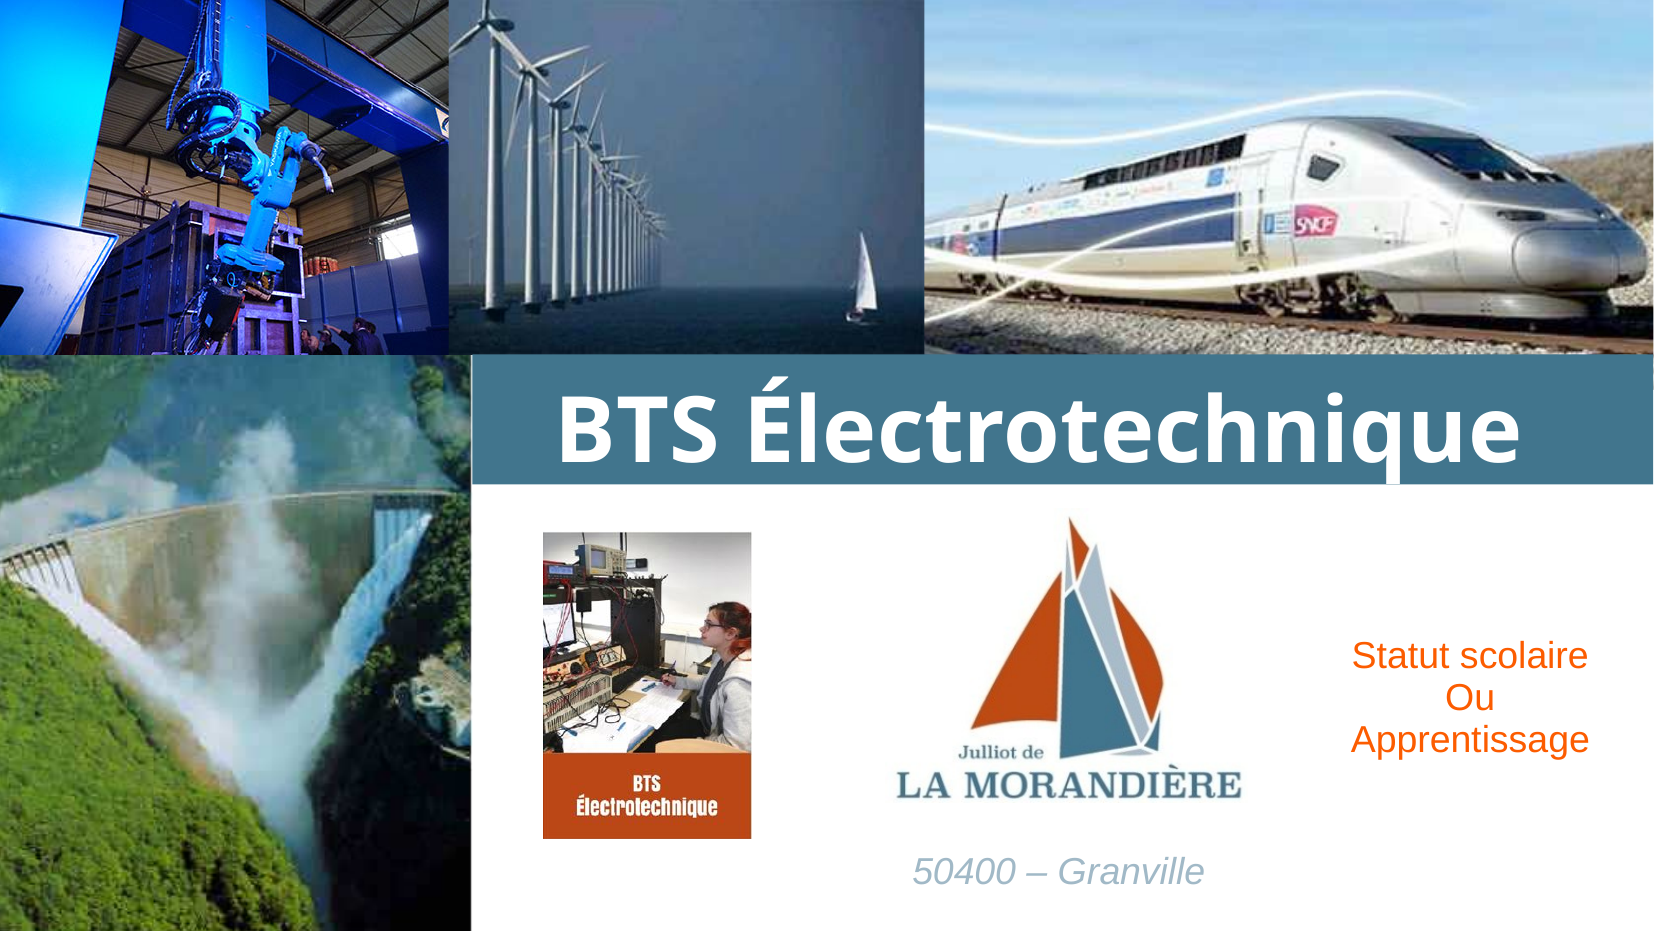

# BTS Électrotechnique
Statut scolaire
Ou
Apprentissage
50400 – Granville